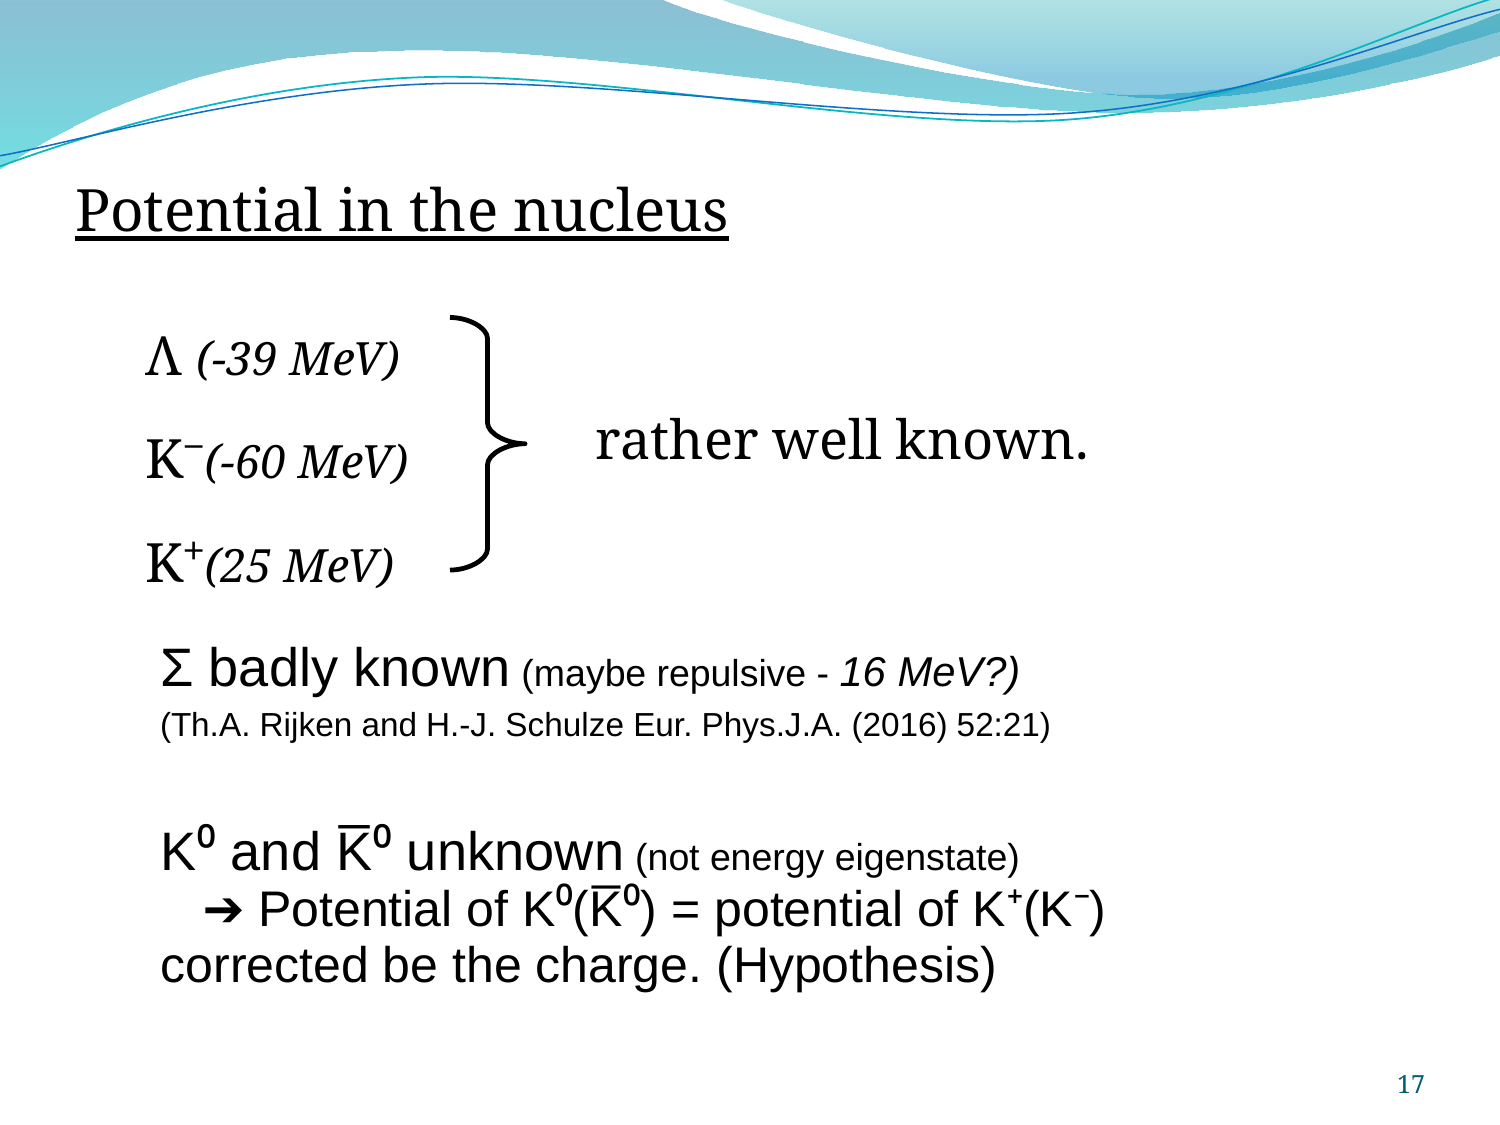

# Potential in the nucleus
Λ (-39 MeV)
K⁻(-60 MeV)
K⁺(25 MeV)
rather well known.
Σ badly known (maybe repulsive - 16 MeV?)
(Th.A. Rijken and H.-J. Schulze Eur. Phys.J.A. (2016) 52:21)
K⁰ and K̅⁰ unknown (not energy eigenstate)
 ➔ Potential of K⁰(K̅⁰) = potential of K⁺(K⁻) 		 corrected be the charge. (Hypothesis)
17